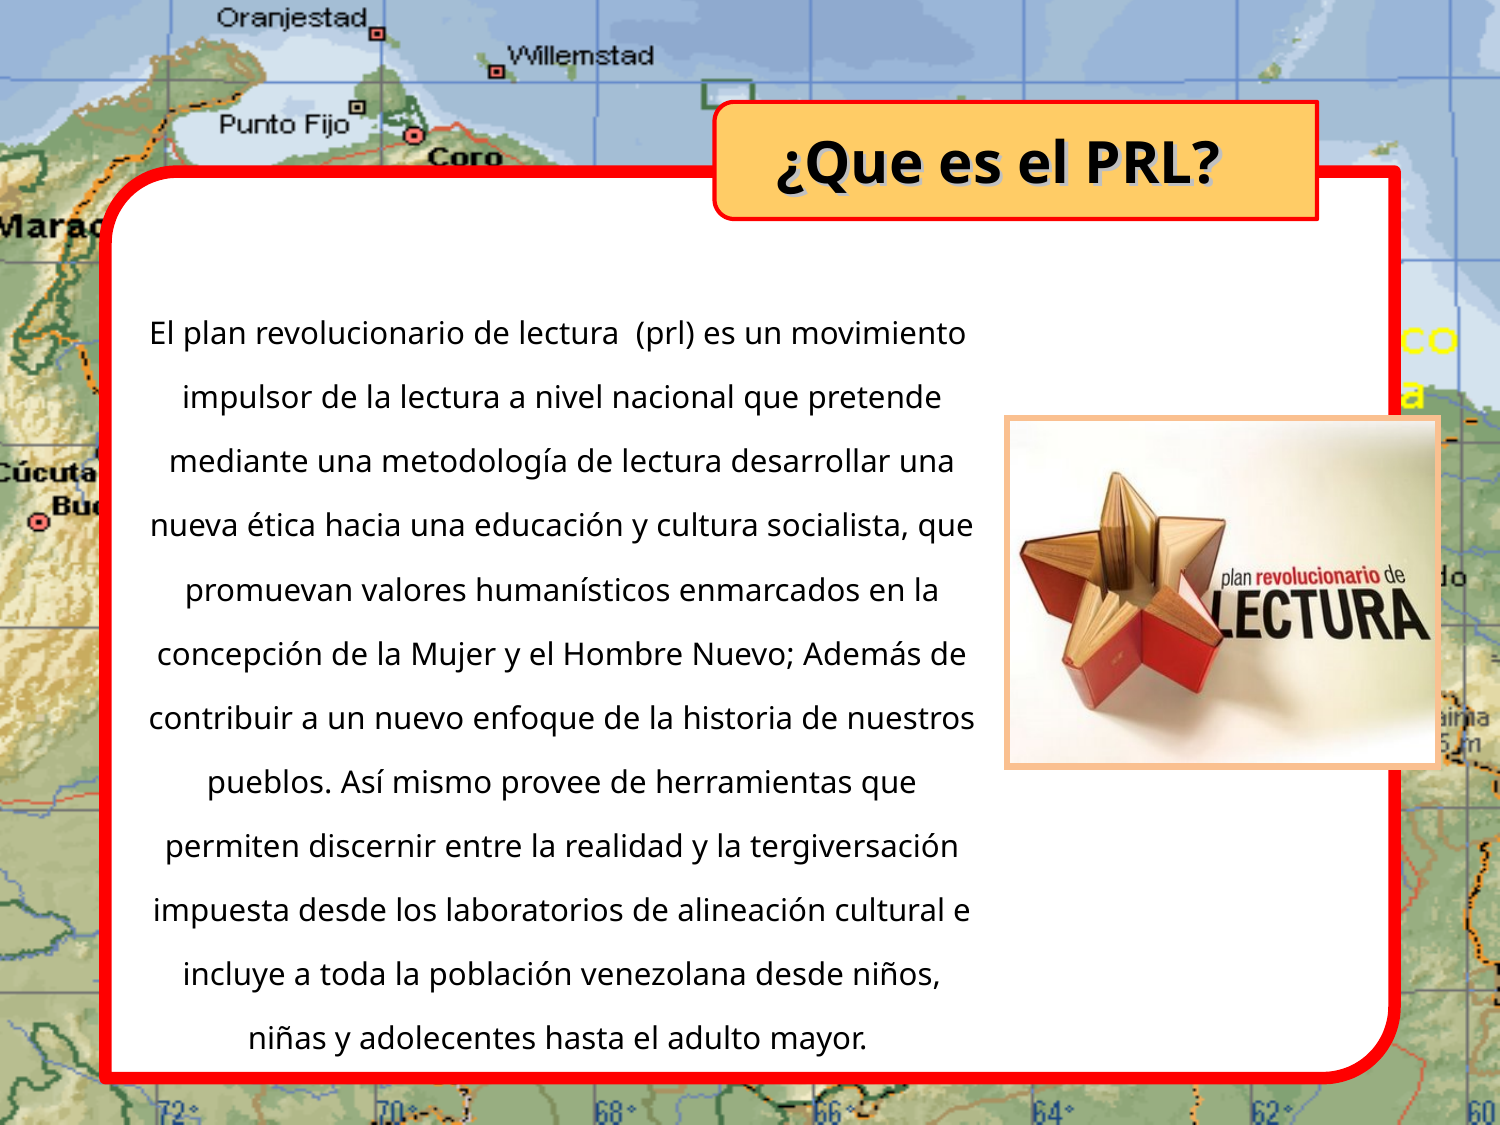

¿Que es el PRL?
El plan revolucionario de lectura (prl) es un movimiento impulsor de la lectura a nivel nacional que pretende mediante una metodología de lectura desarrollar una nueva ética hacia una educación y cultura socialista, que promuevan valores humanísticos enmarcados en la concepción de la Mujer y el Hombre Nuevo; Además de contribuir a un nuevo enfoque de la historia de nuestros pueblos. Así mismo provee de herramientas que permiten discernir entre la realidad y la tergiversación impuesta desde los laboratorios de alineación cultural e incluye a toda la población venezolana desde niños, niñas y adolecentes hasta el adulto mayor.